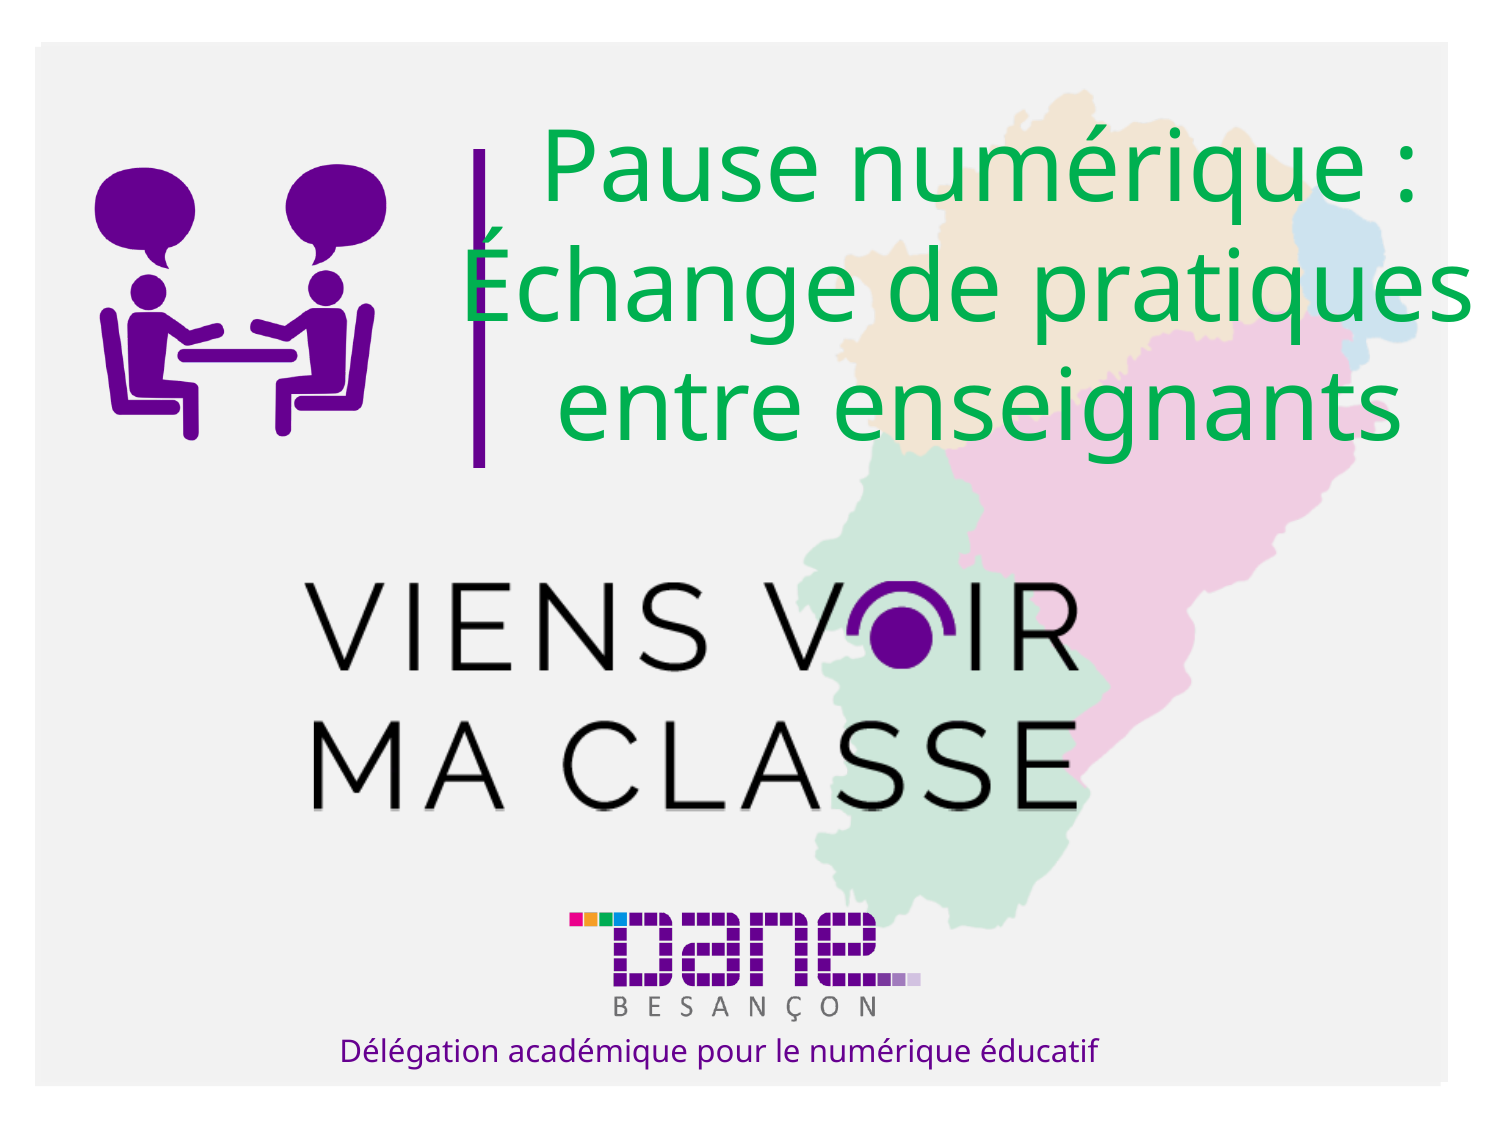

Pause numérique :
Échange de pratiques
entre enseignants
Délégation académique pour le numérique éducatif